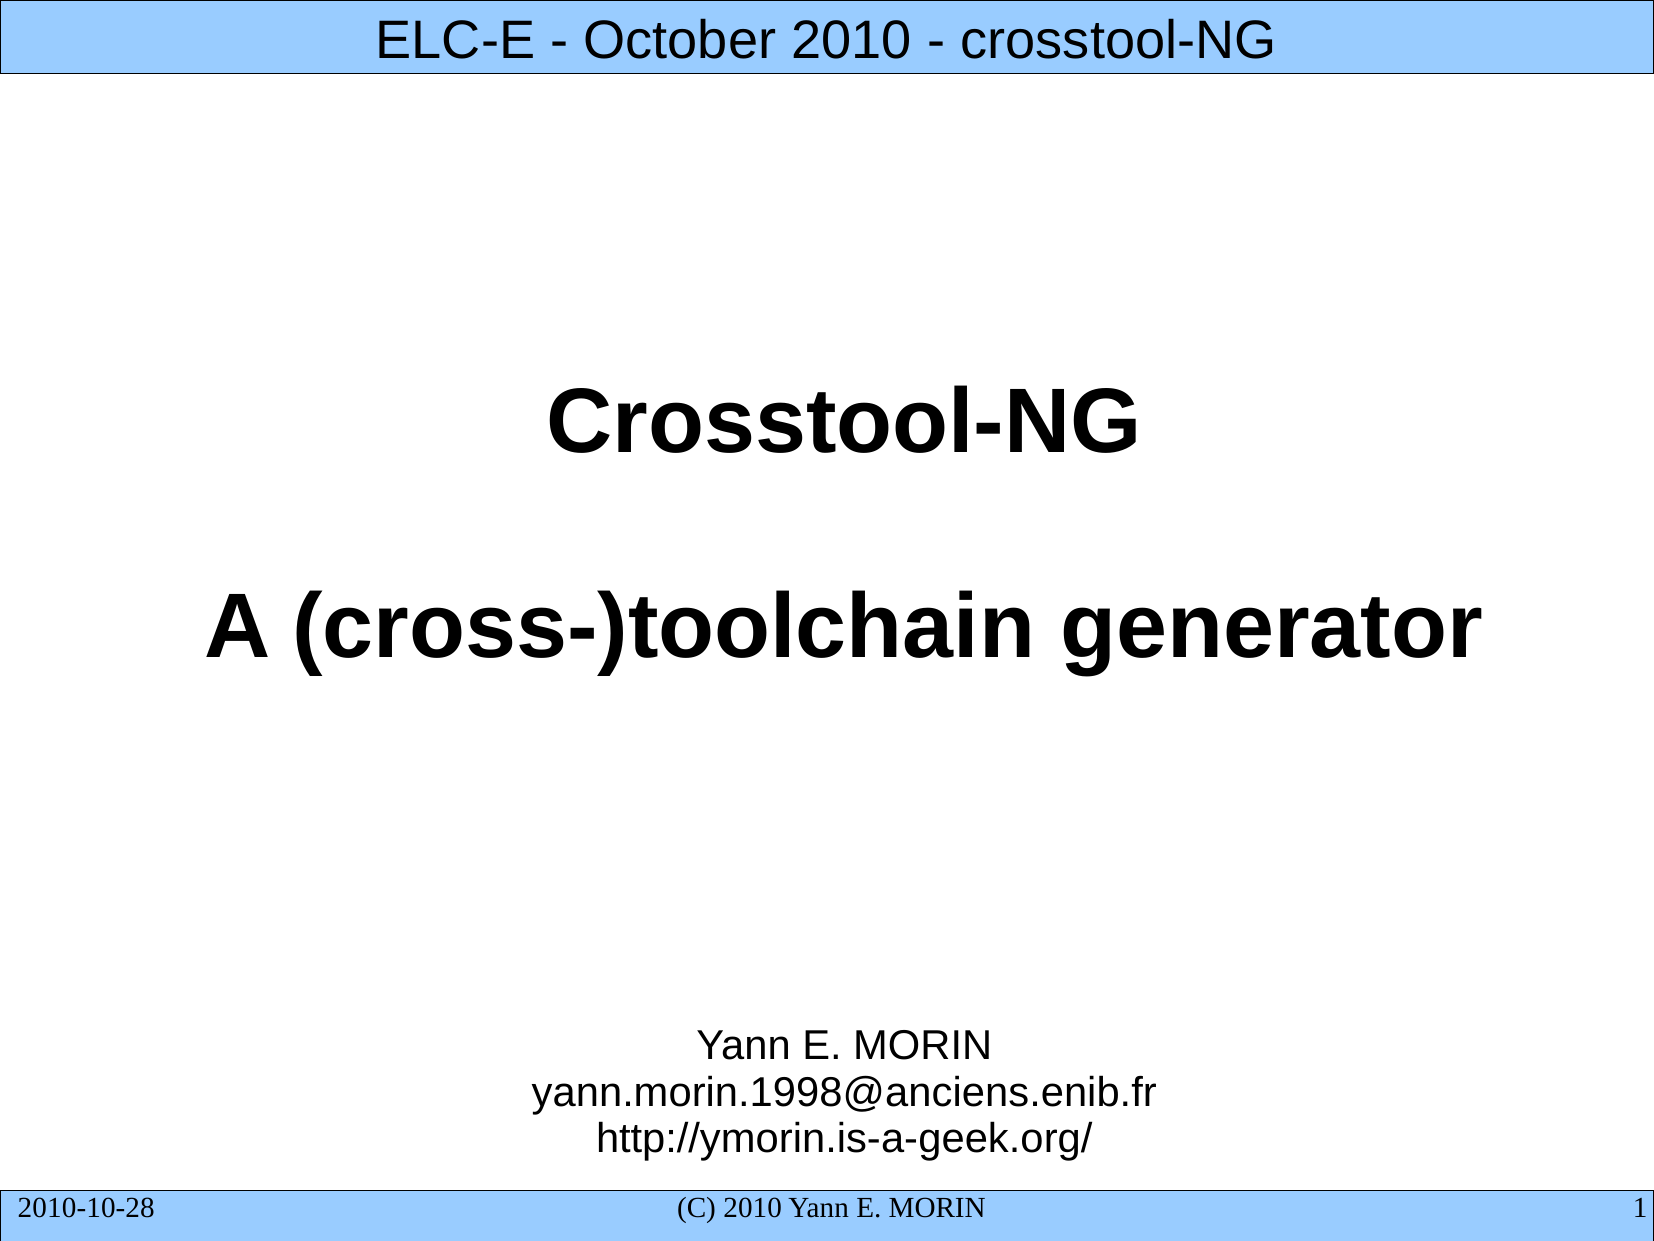

# ELC-E - October 2010 - crosstool-NG
Crosstool-NG
A (cross-)toolchain generator
Yann E. MORIN
yann.morin.1998@anciens.enib.fr
http://ymorin.is-a-geek.org/
2010-10-28
(C) 2010 Yann E. MORIN
1